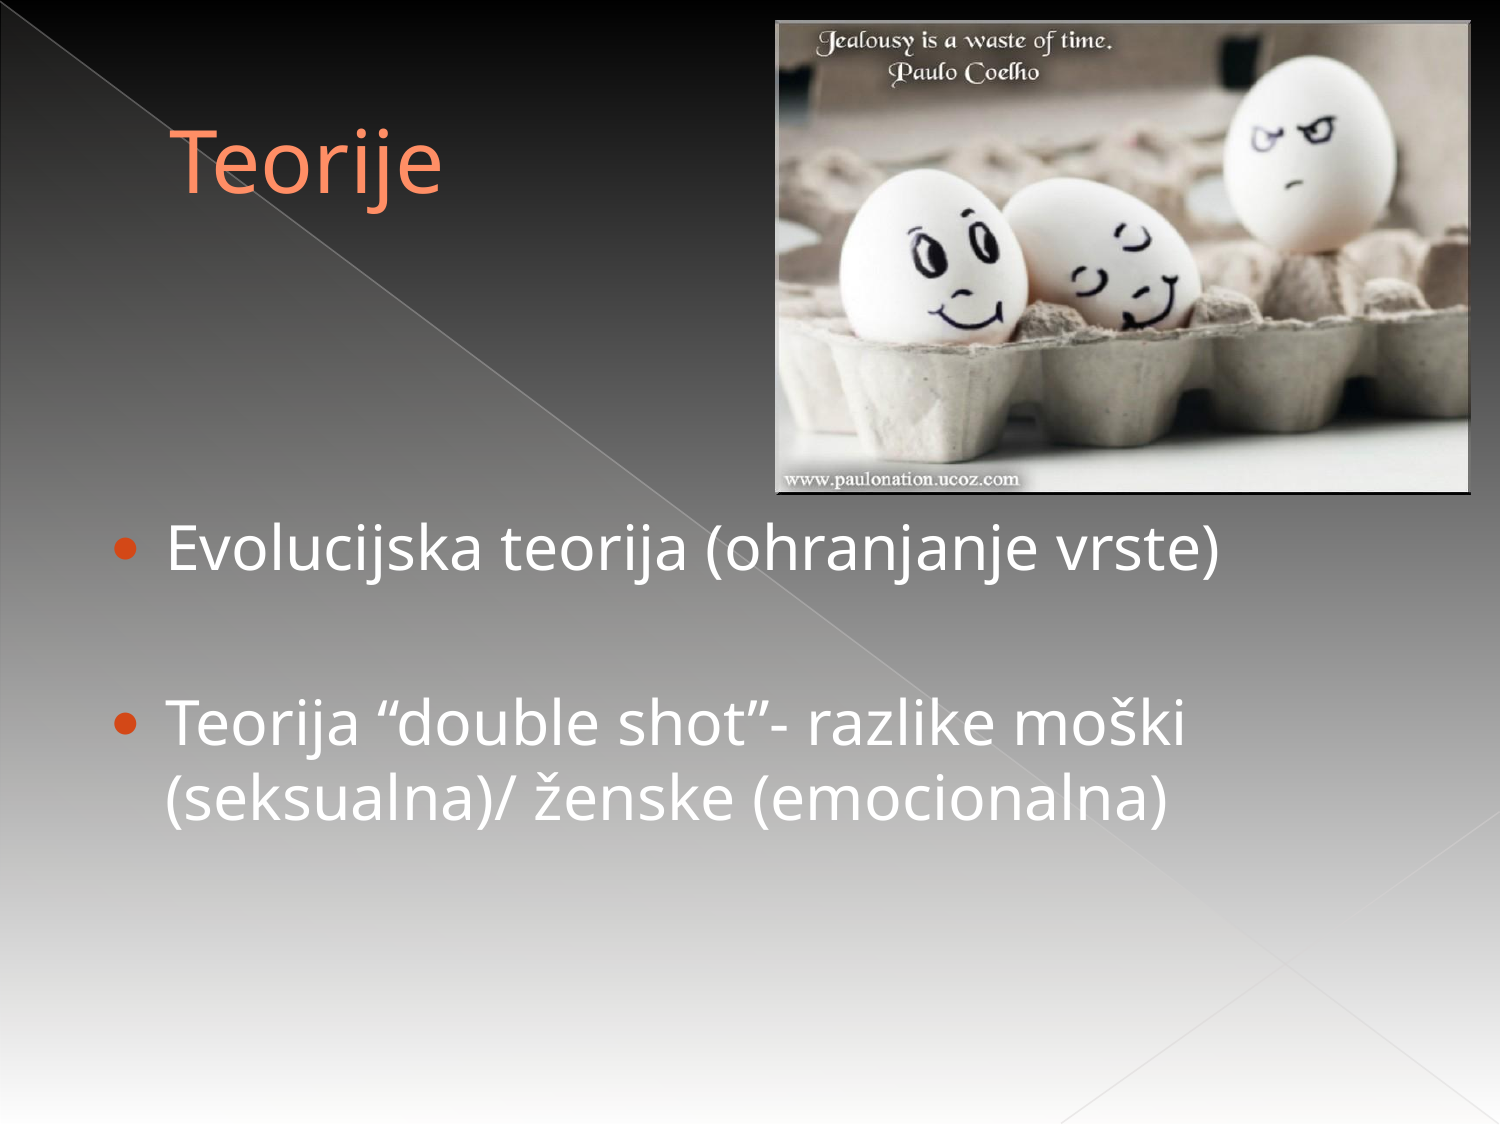

# Teorije
Evolucijska teorija (ohranjanje vrste)
Teorija “double shot”- razlike moški (seksualna)/ ženske (emocionalna)